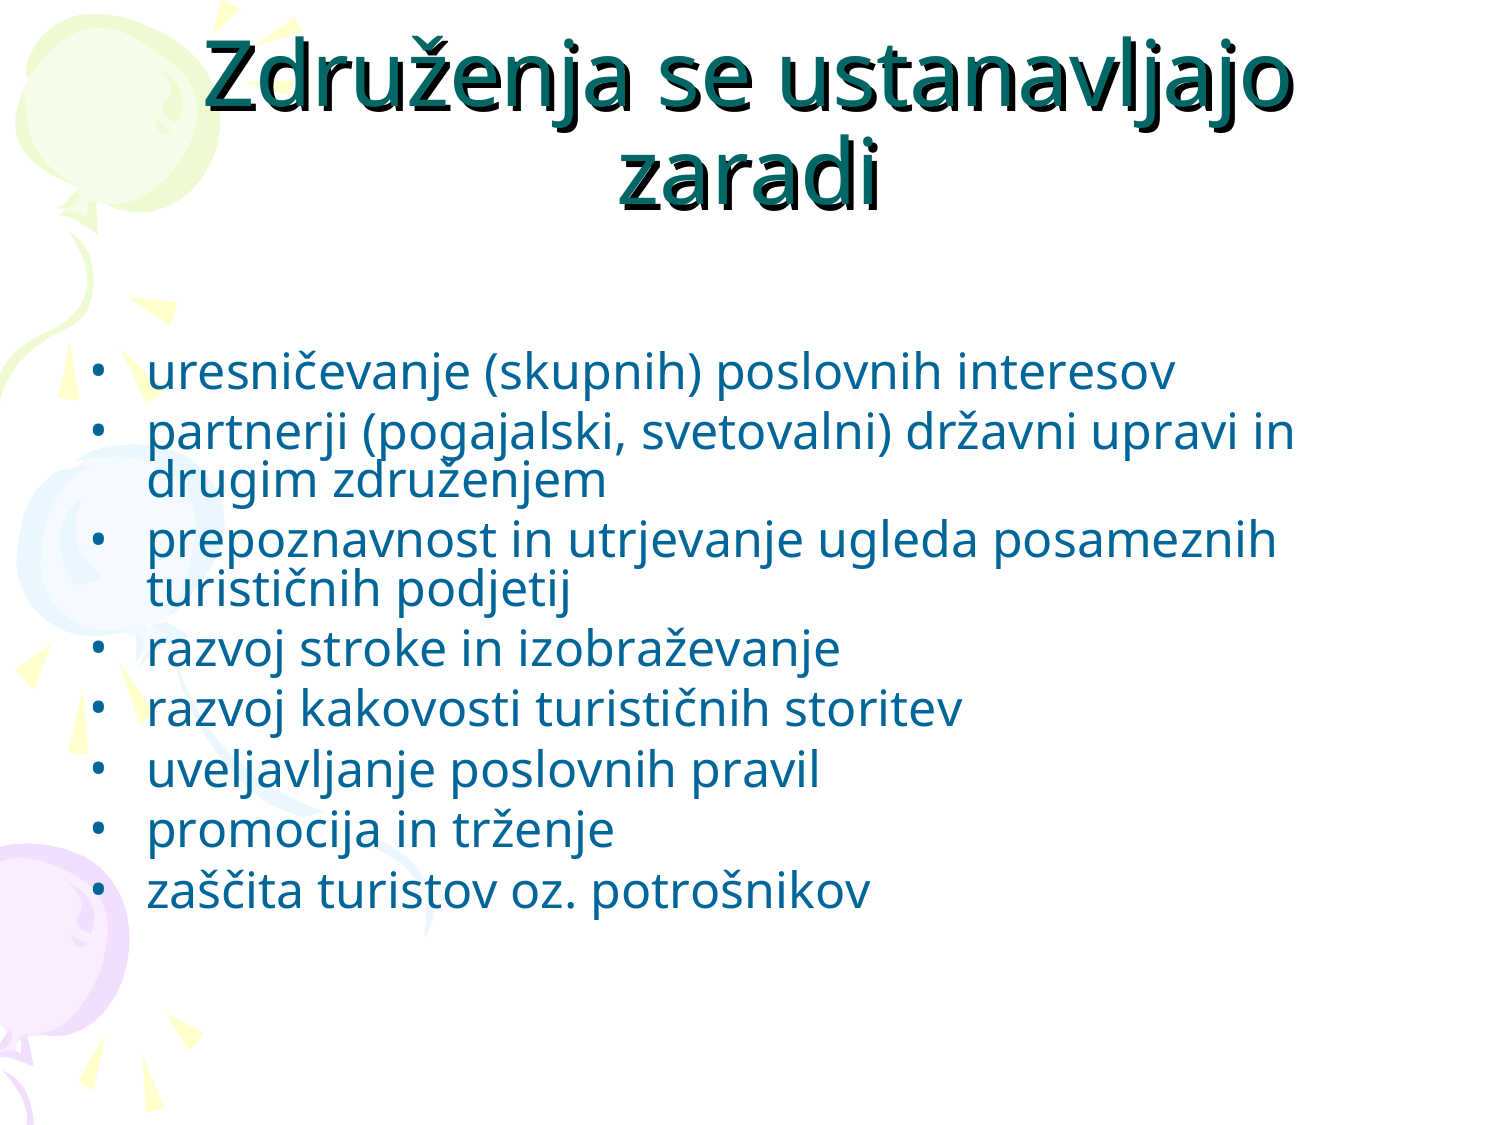

# Združenja se ustanavljajo zaradi
uresničevanje (skupnih) poslovnih interesov
partnerji (pogajalski, svetovalni) državni upravi in drugim združenjem
prepoznavnost in utrjevanje ugleda posameznih turističnih podjetij
razvoj stroke in izobraževanje
razvoj kakovosti turističnih storitev
uveljavljanje poslovnih pravil
promocija in trženje
zaščita turistov oz. potrošnikov